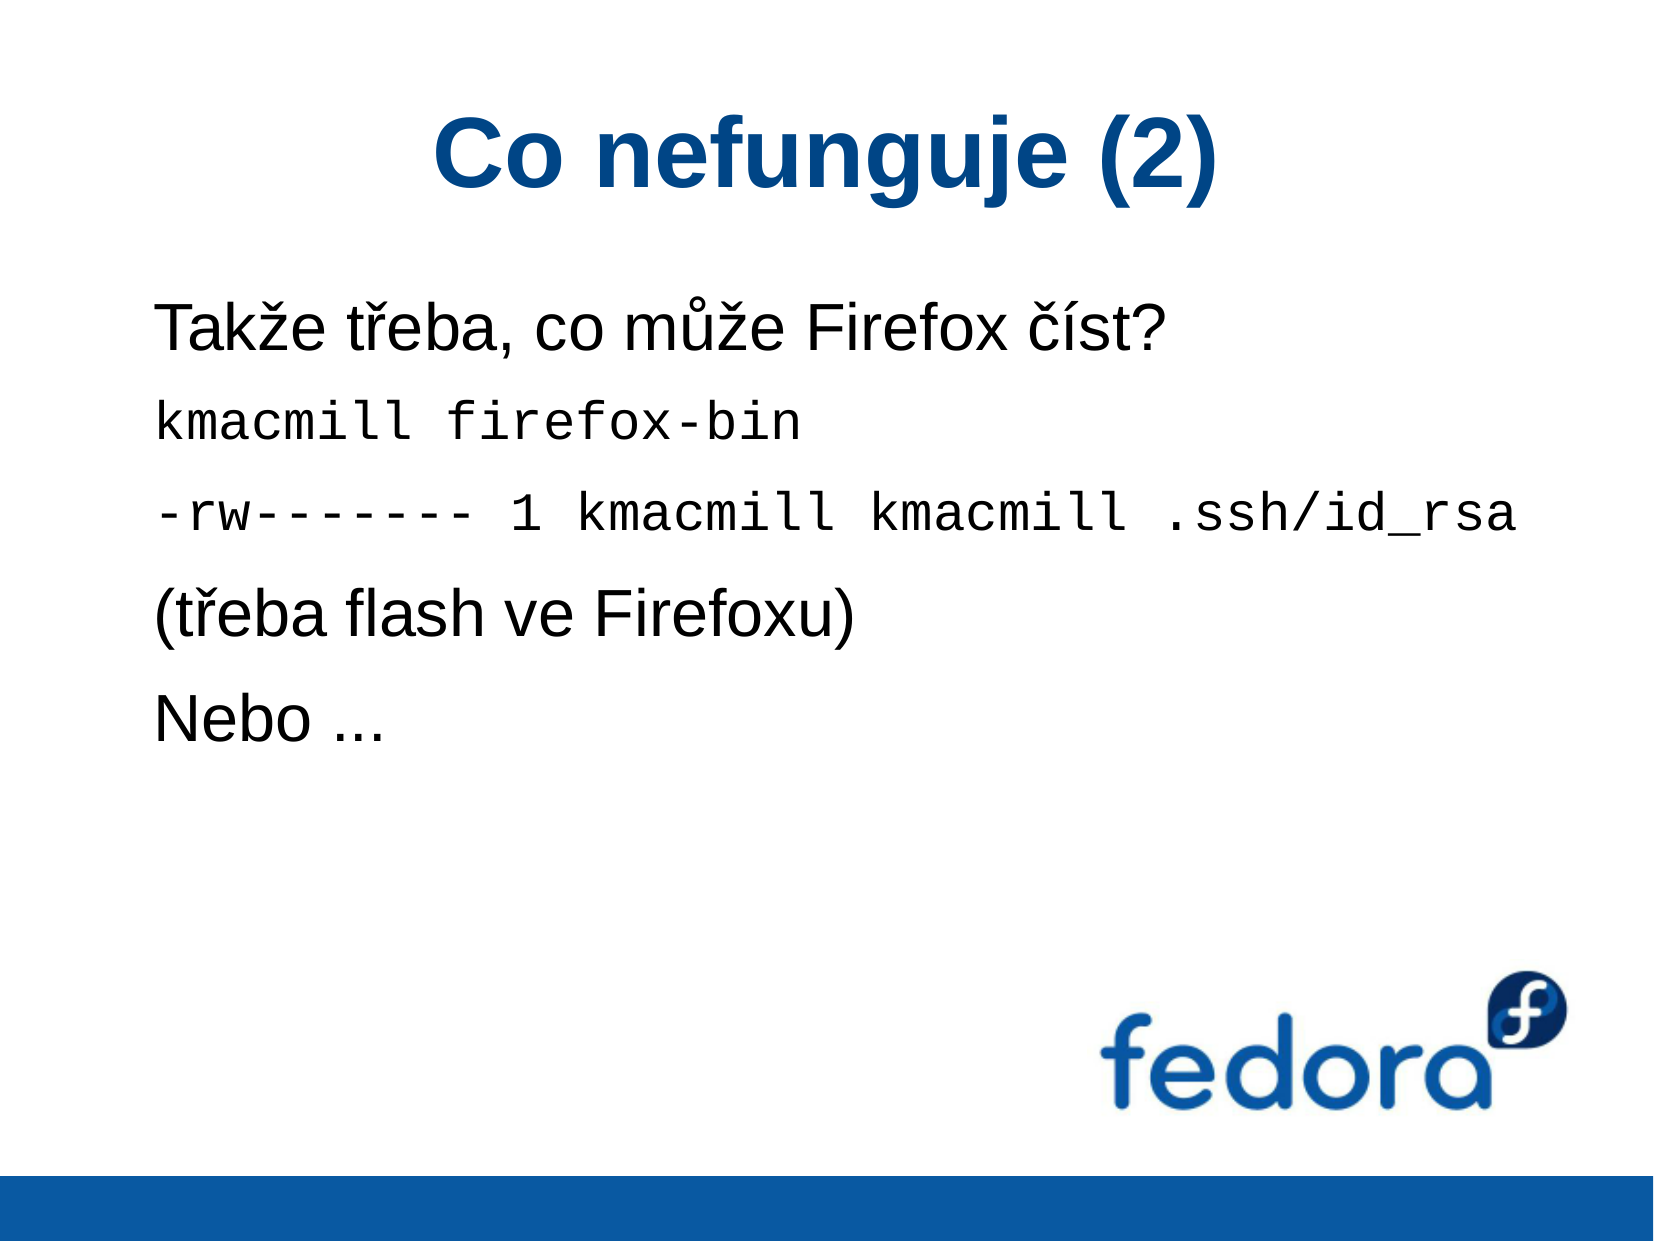

# Co nefunguje (2)
Takže třeba, co může Firefox číst?
kmacmill firefox-bin
-rw------- 1 kmacmill kmacmill .ssh/id_rsa
(třeba flash ve Firefoxu)
Nebo ...